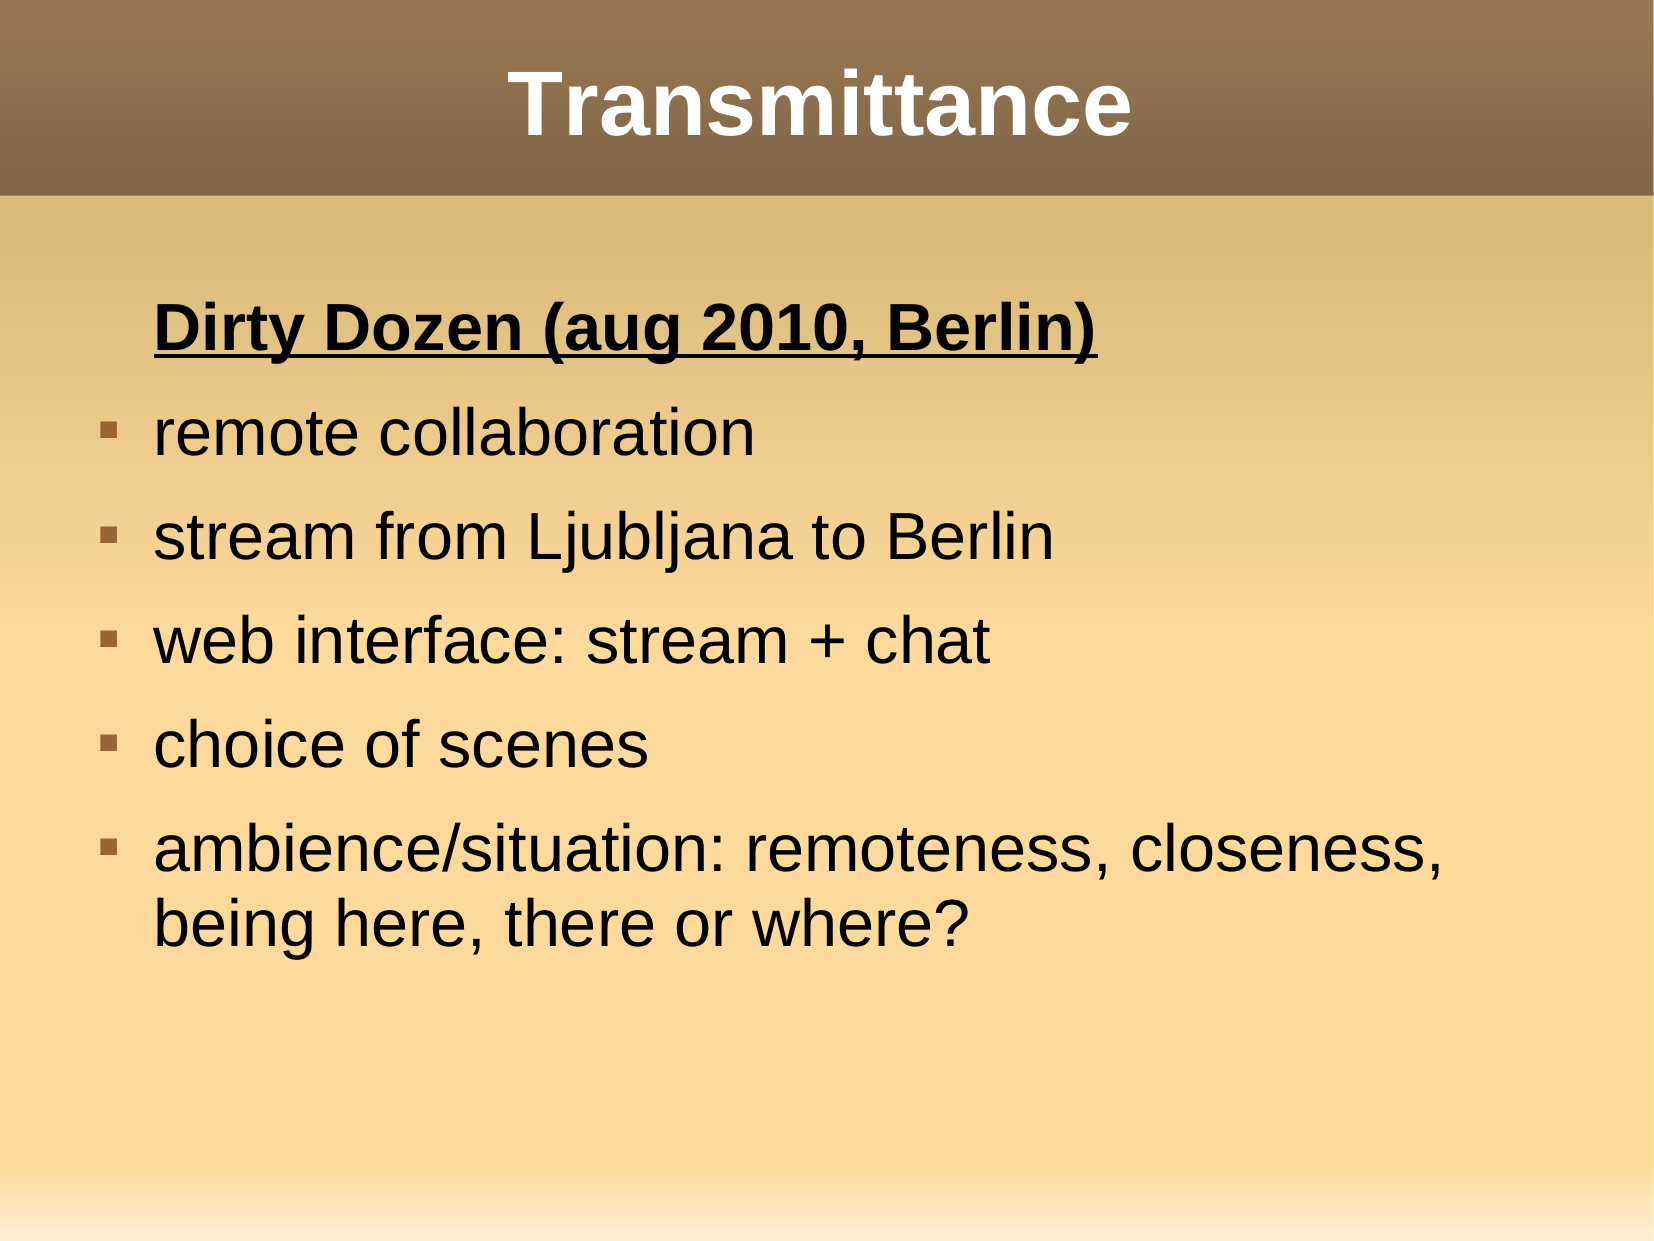

# Transmittance
Dirty Dozen (aug 2010, Berlin)
remote collaboration
stream from Ljubljana to Berlin
web interface: stream + chat
choice of scenes
ambience/situation: remoteness, closeness, being here, there or where?